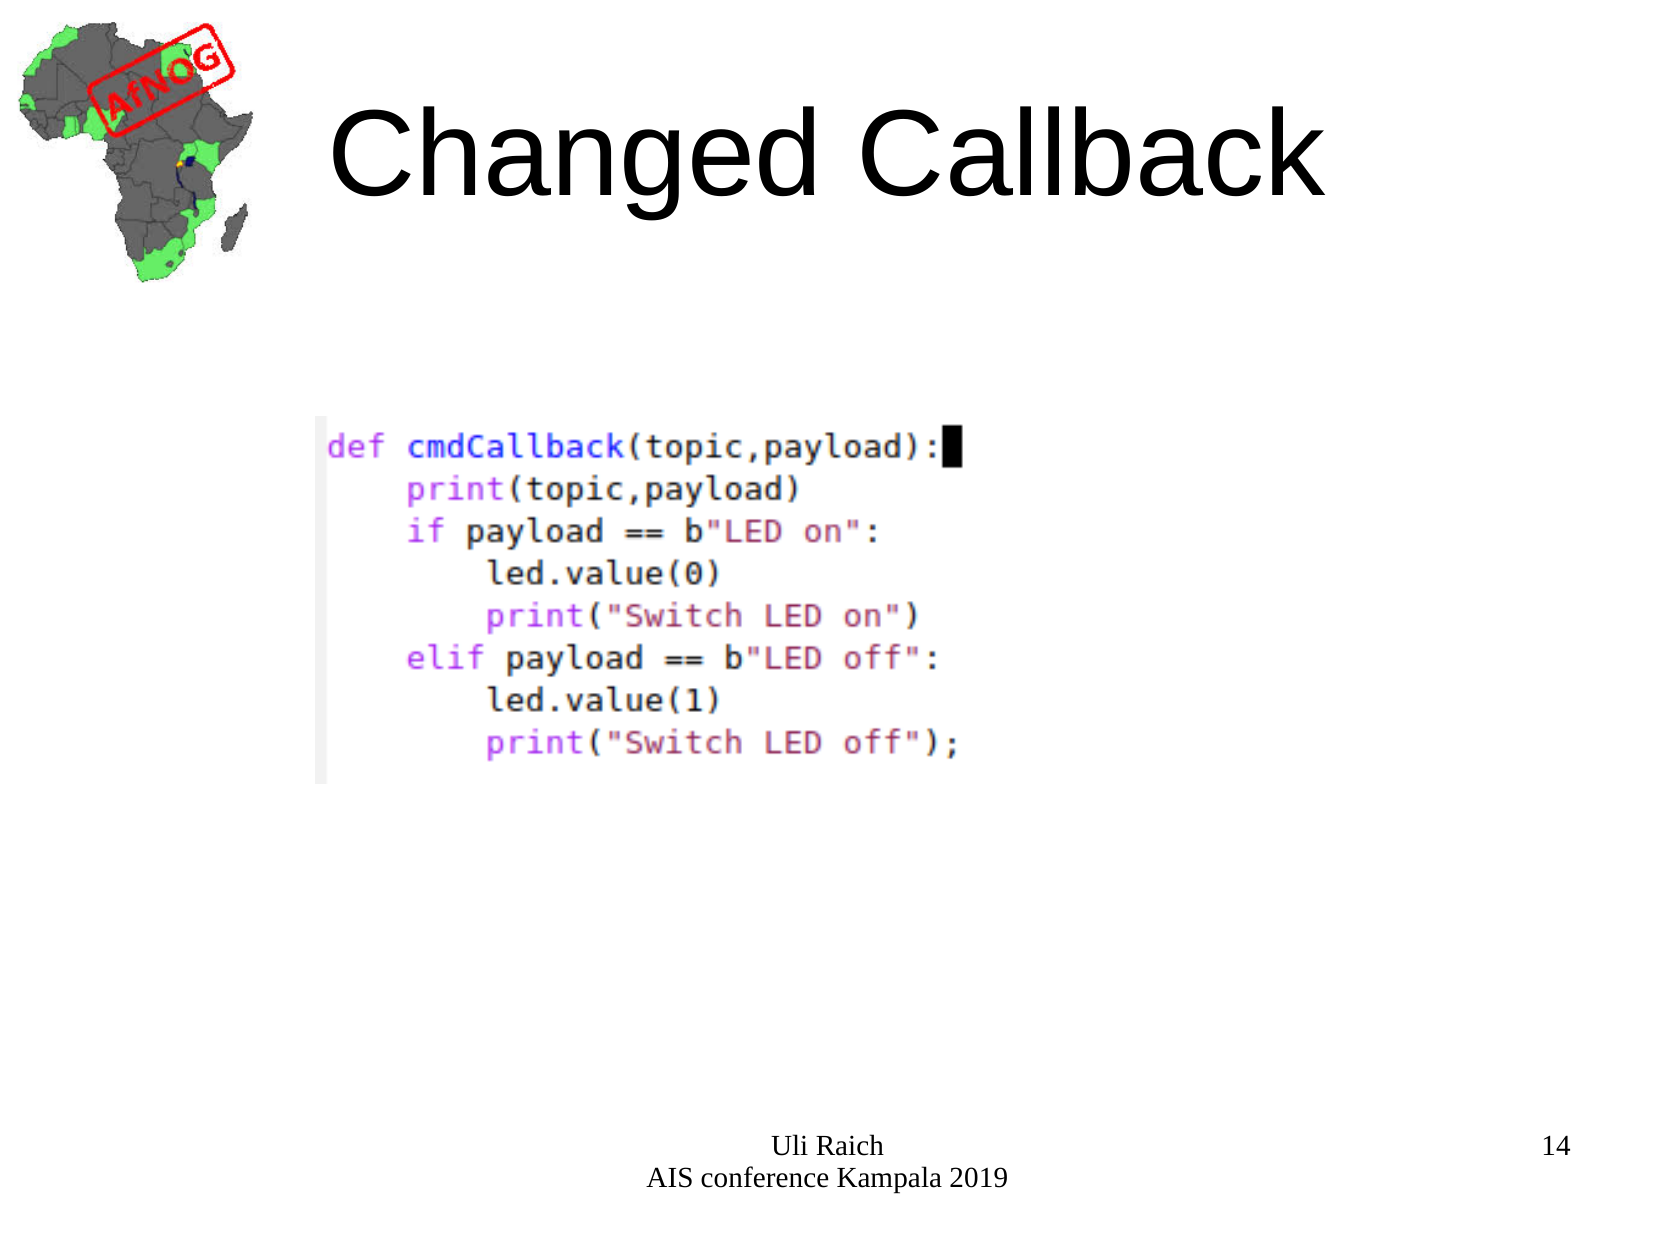

# Changed Callback
Uli Raich AIS conference Kampala 2019
14